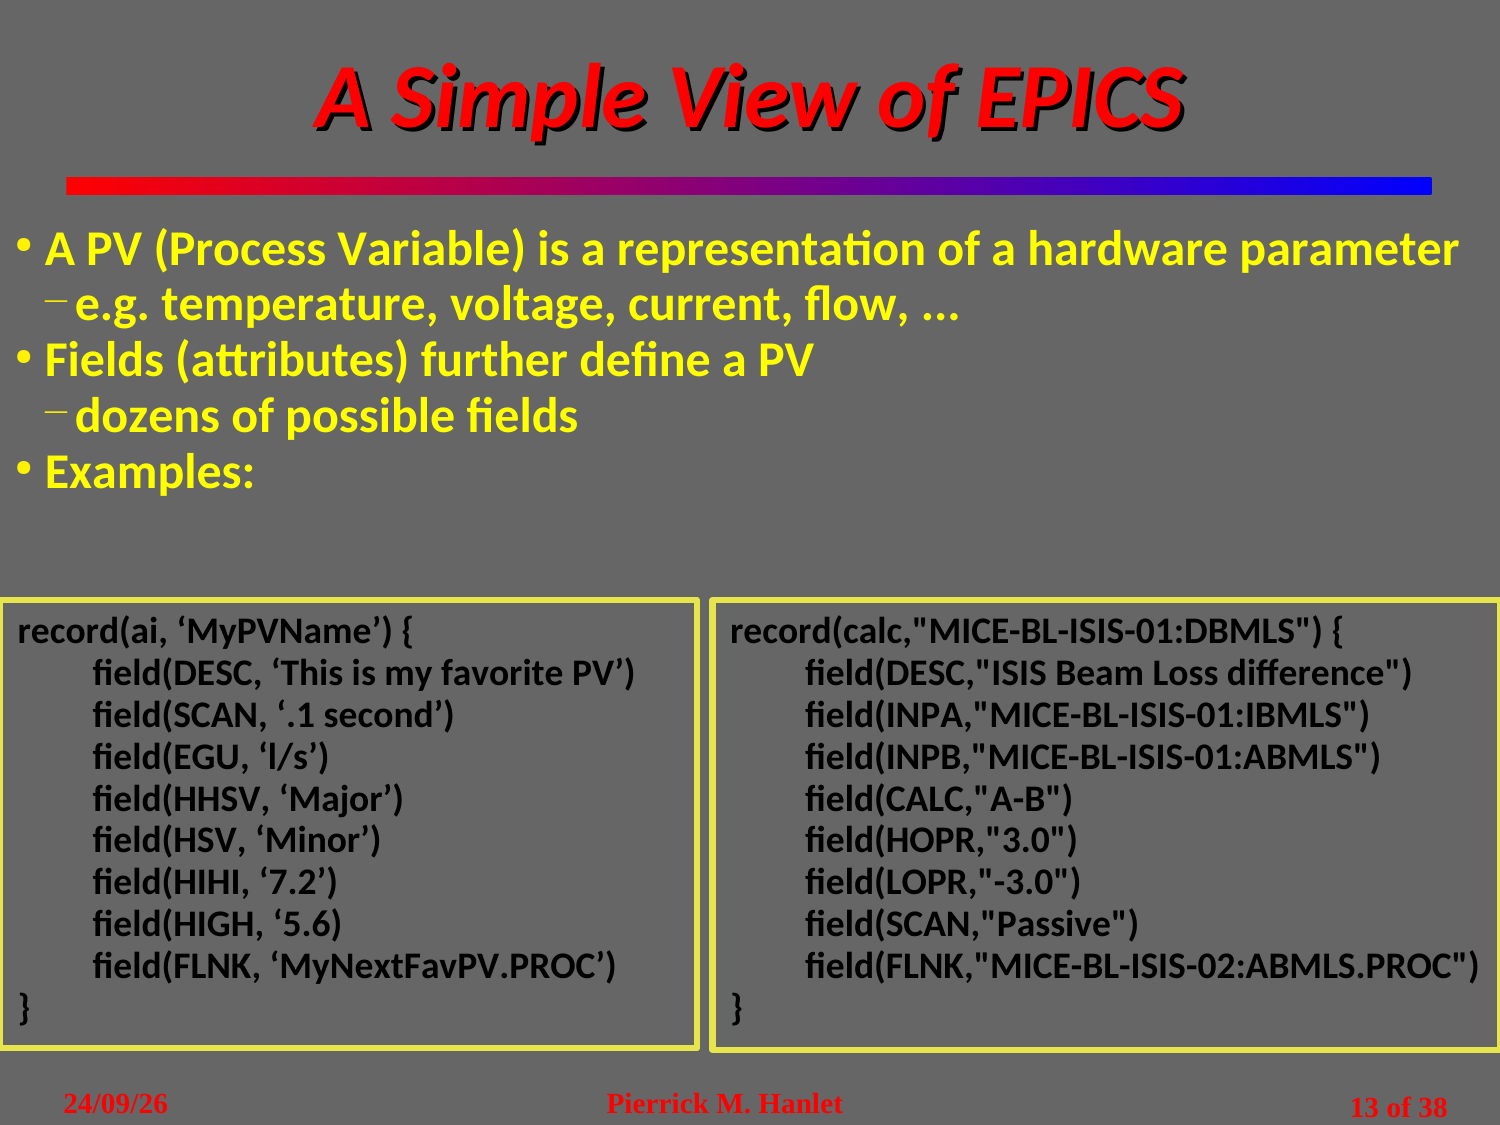

# A Simple View of EPICS
A PV (Process Variable) is a representation of a hardware parameter
e.g. temperature, voltage, current, flow, ...
Fields (attributes) further define a PV
dozens of possible fields
Examples:
record(ai, ‘MyPVName’) {
	field(DESC, ‘This is my favorite PV’)
	field(SCAN, ‘.1 second’)
	field(EGU, ‘l/s’)
	field(HHSV, ‘Major’)
	field(HSV, ‘Minor’)
	field(HIHI, ‘7.2’)
	field(HIGH, ‘5.6)
	field(FLNK, ‘MyNextFavPV.PROC’)
}
record(calc,"MICE-BL-ISIS-01:DBMLS") {
	field(DESC,"ISIS Beam Loss difference")
	field(INPA,"MICE-BL-ISIS-01:IBMLS")
	field(INPB,"MICE-BL-ISIS-01:ABMLS")
	field(CALC,"A-B")
	field(HOPR,"3.0")
	field(LOPR,"-3.0")
	field(SCAN,"Passive")
	field(FLNK,"MICE-BL-ISIS-02:ABMLS.PROC")
}
13
Pierrick Hanlet